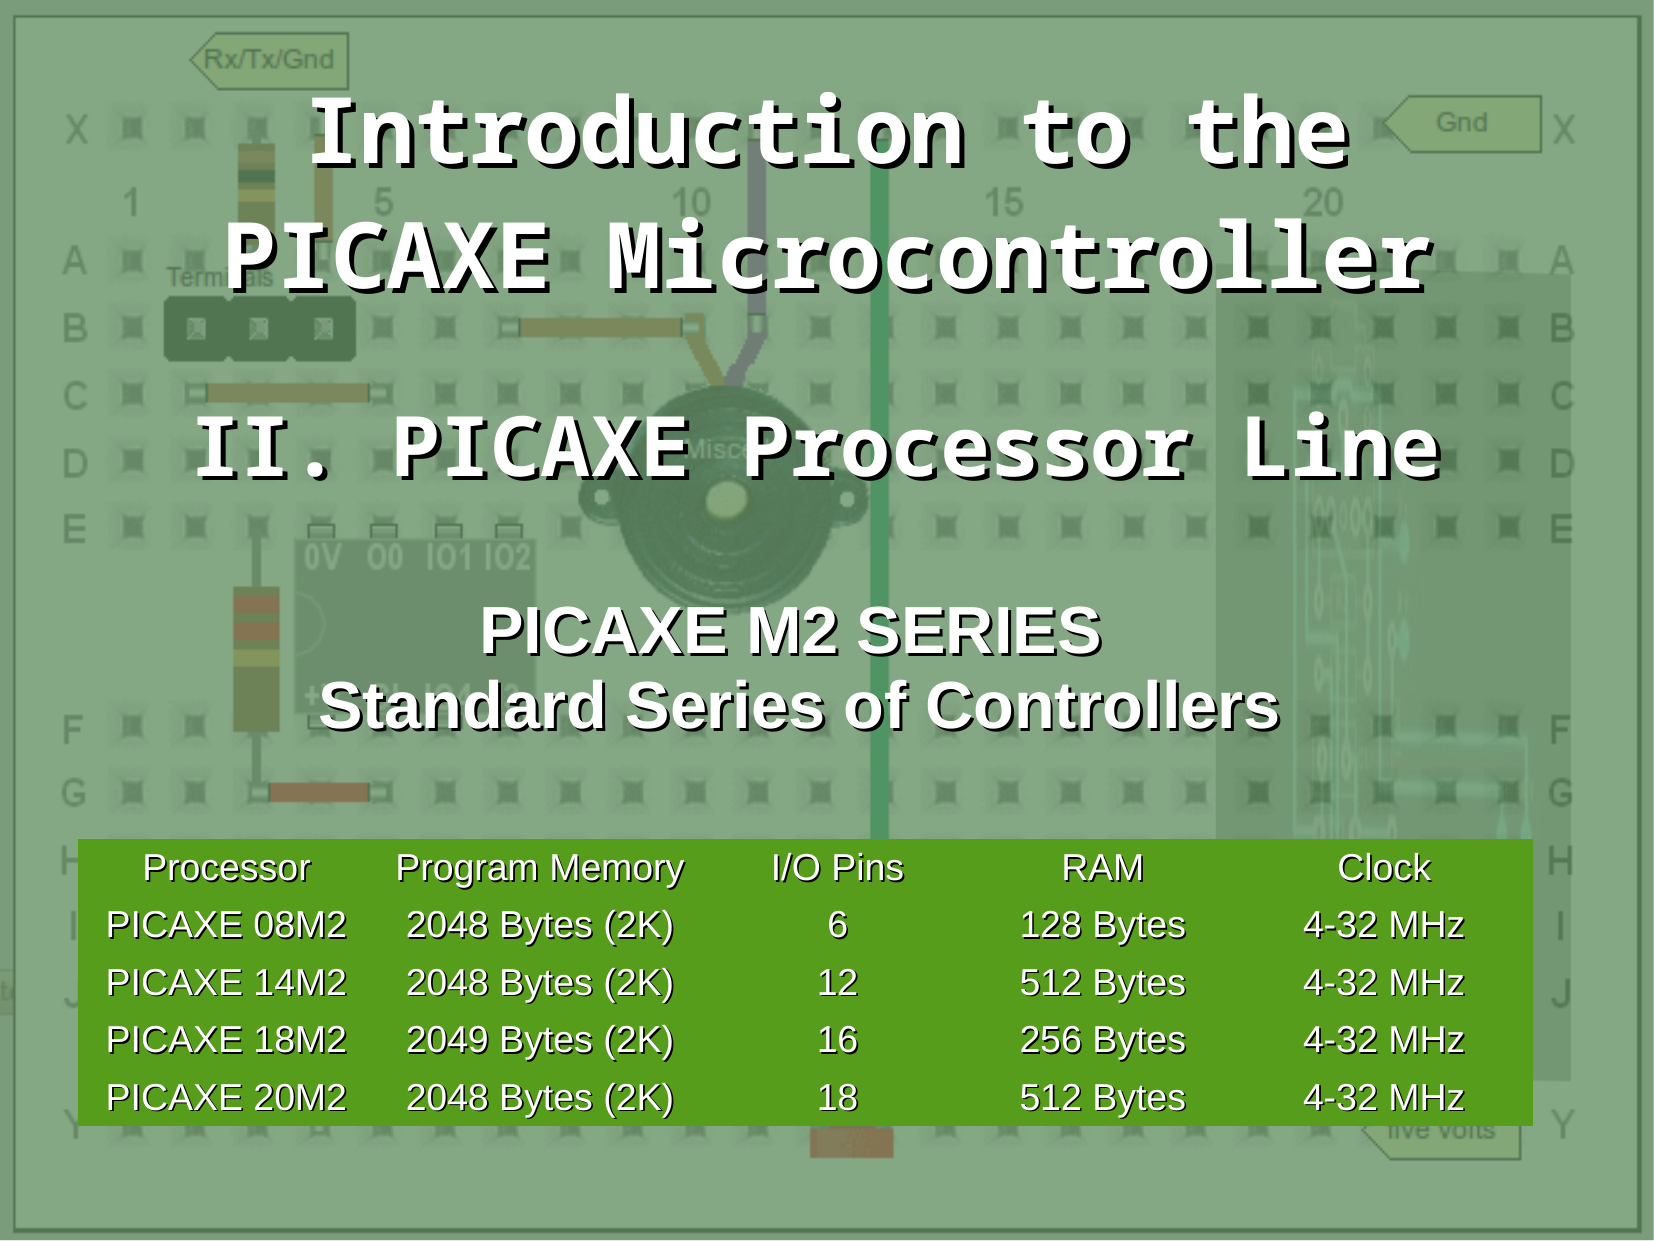

# Introduction to the PICAXE Microcontroller
II. PICAXE Processor Line
PICAXE M2 SERIES
 Standard Series of Controllers
| Processor | Program Memory | I/O Pins | RAM | Clock |
| --- | --- | --- | --- | --- |
| PICAXE 08M2 | 2048 Bytes (2K) | 6 | 128 Bytes | 4-32 MHz |
| PICAXE 14M2 | 2048 Bytes (2K) | 12 | 512 Bytes | 4-32 MHz |
| PICAXE 18M2 | 2049 Bytes (2K) | 16 | 256 Bytes | 4-32 MHz |
| PICAXE 20M2 | 2048 Bytes (2K) | 18 | 512 Bytes | 4-32 MHz |